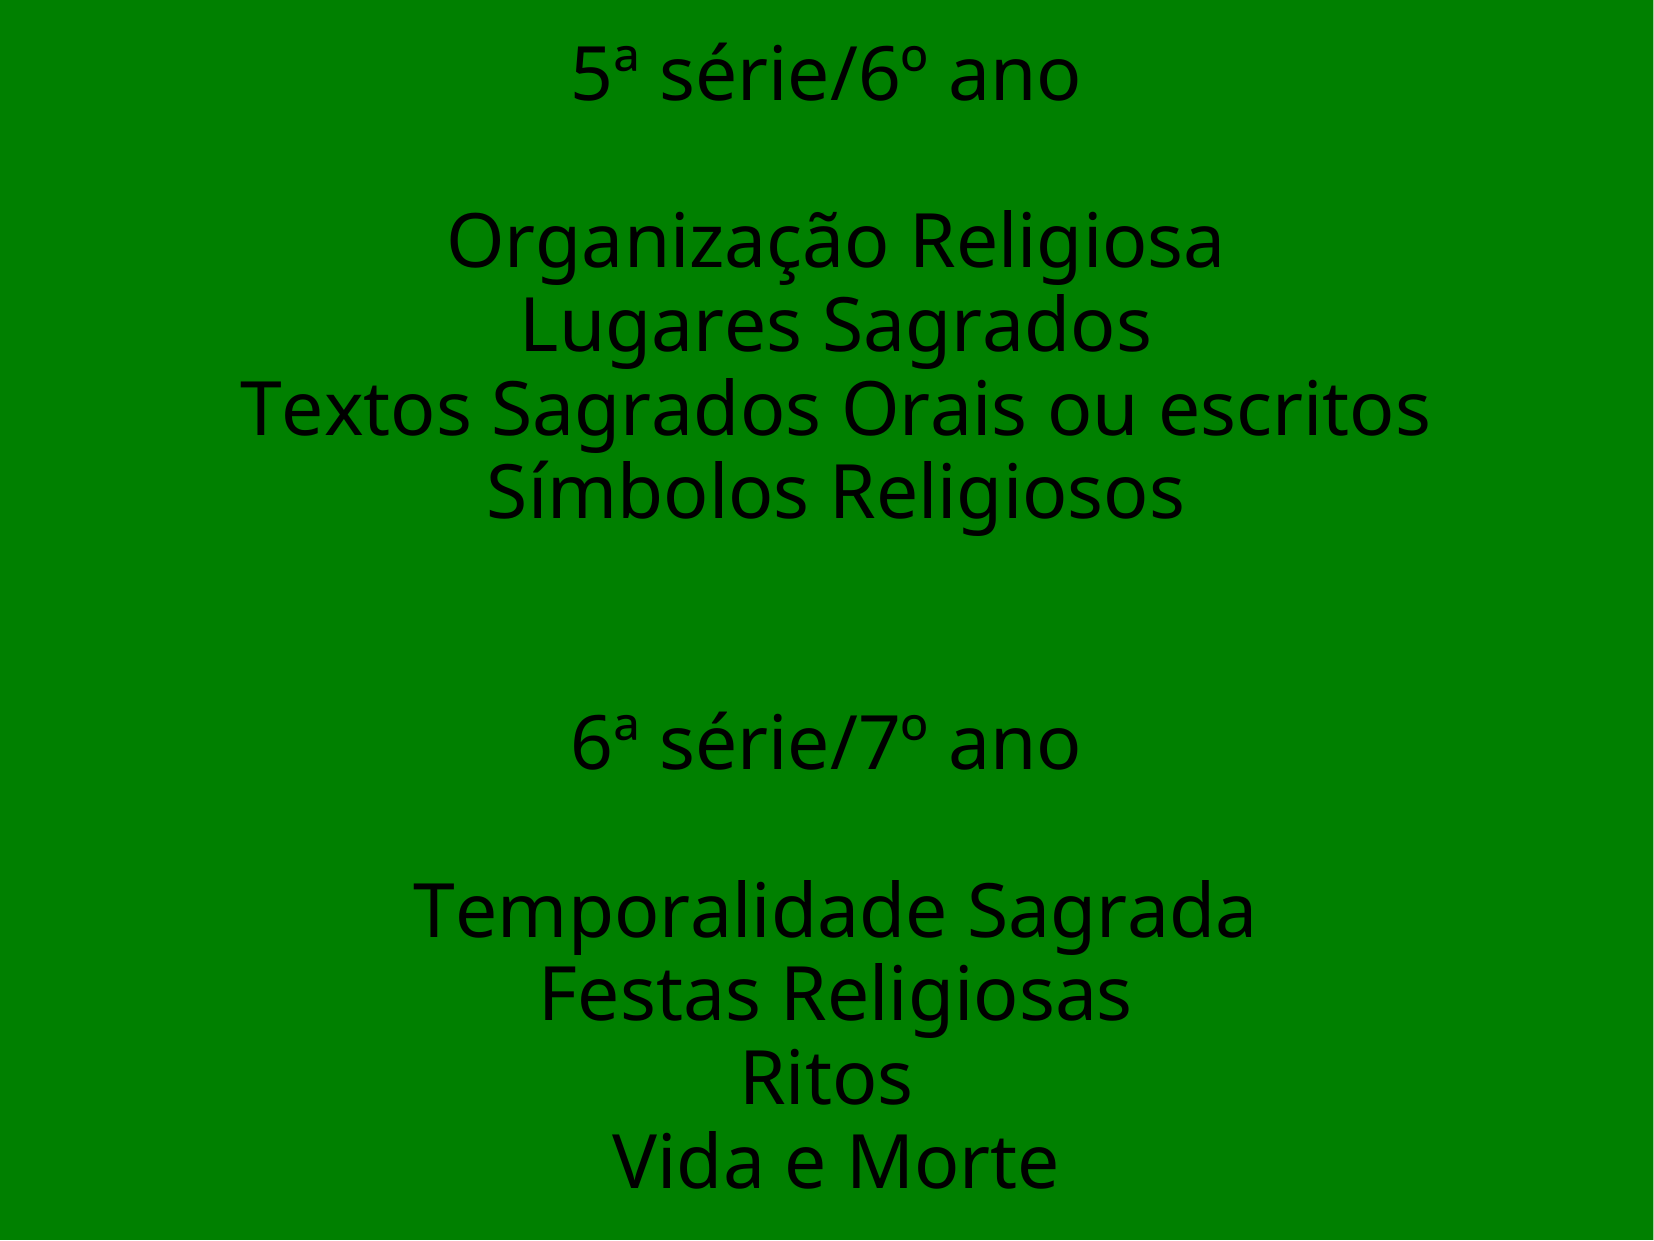

# 5ª série/6º ano Organização Religiosa Lugares Sagrados Textos Sagrados Orais ou escritos Símbolos Religiosos 6ª série/7º ano Temporalidade Sagrada Festas Religiosas Ritos Vida e Morte